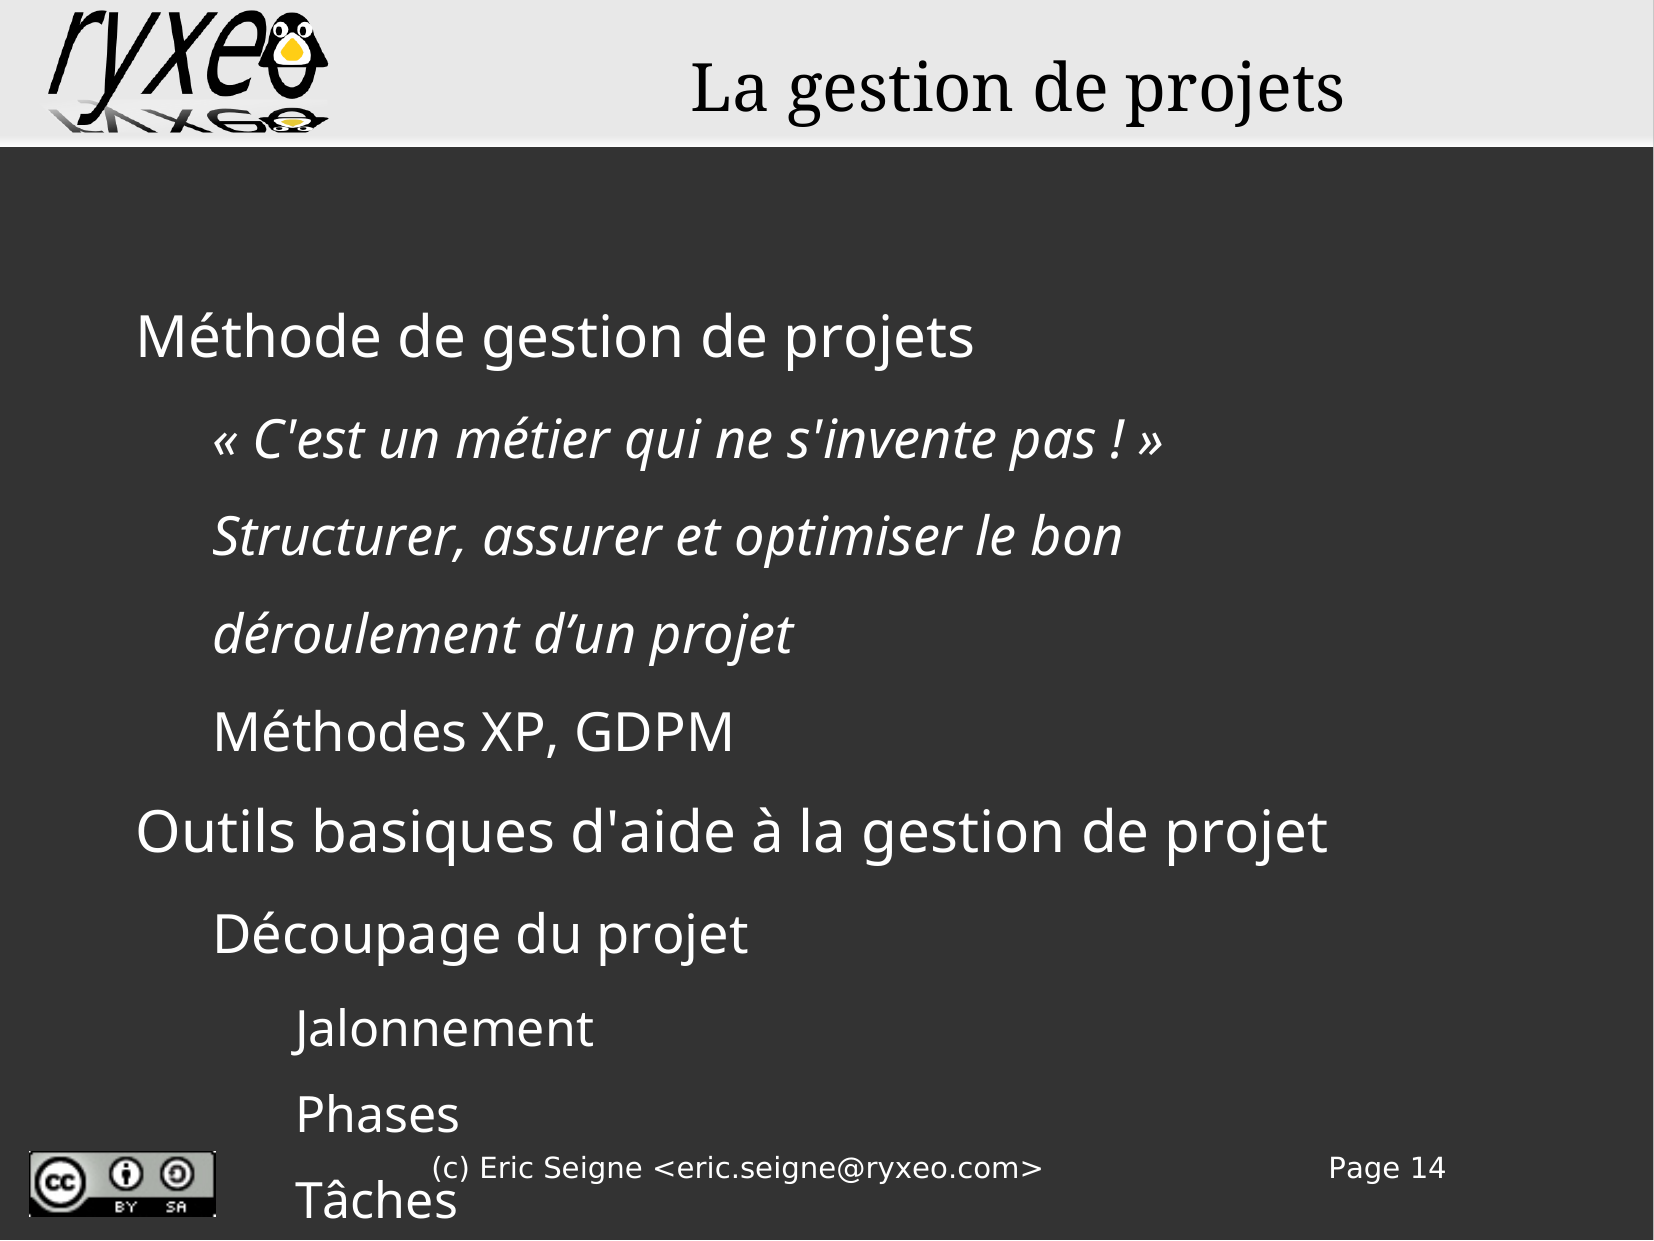

# La gestion de projets
Méthode de gestion de projets
« C'est un métier qui ne s'invente pas ! »
Structurer, assurer et optimiser le bon
déroulement d’un projet
Méthodes XP, GDPM
Outils basiques d'aide à la gestion de projet
Découpage du projet
Jalonnement
Phases
Tâches
Toto le héro
14